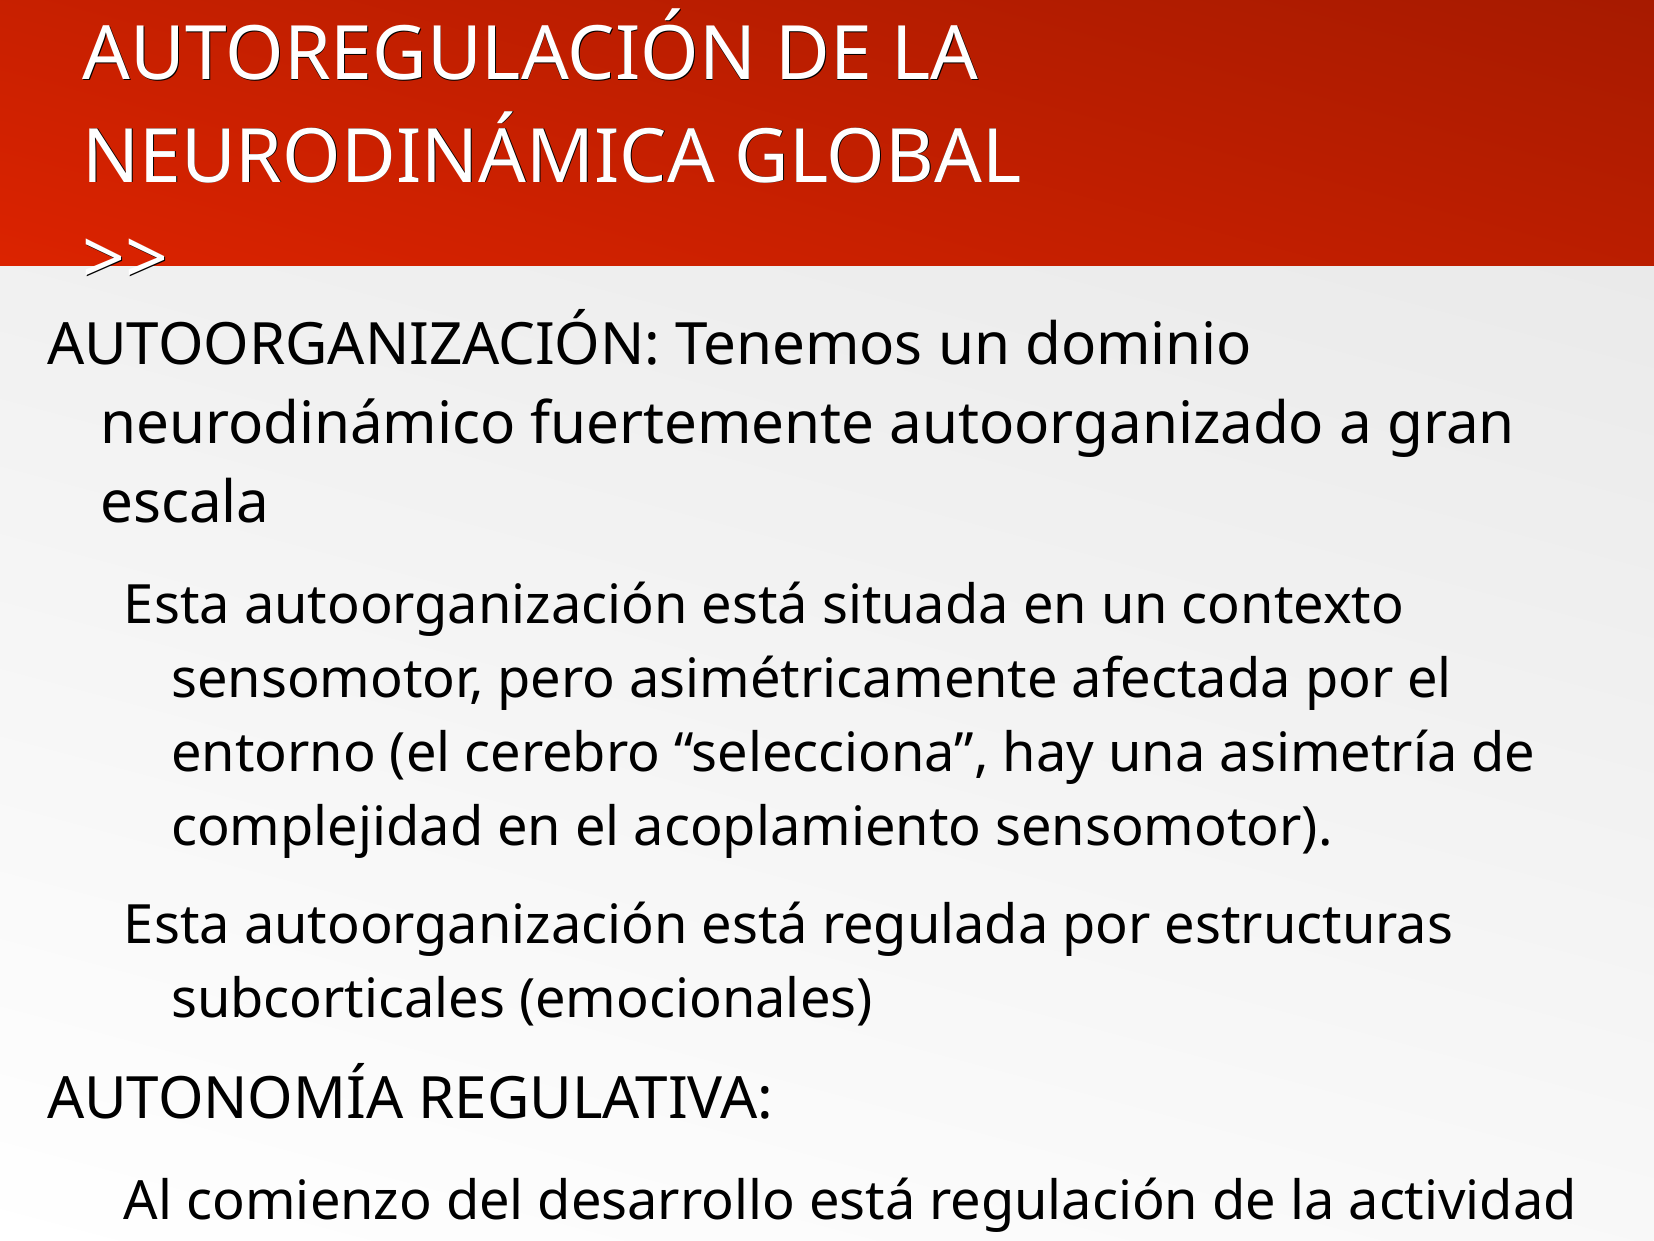

# AUTOREGULACIÓN DE LA NEURODINÁMICA GLOBAL >>
AUTOORGANIZACIÓN: Tenemos un dominio neurodinámico fuertemente autoorganizado a gran escala
Esta autoorganización está situada en un contexto sensomotor, pero asimétricamente afectada por el entorno (el cerebro “selecciona”, hay una asimetría de complejidad en el acoplamiento sensomotor).
Esta autoorganización está regulada por estructuras subcorticales (emocionales)
AUTONOMÍA REGULATIVA:
Al comienzo del desarrollo está regulación de la actividad cortical está guiada por un sistema innato de valores.
Pero según se complejiza la actividad cortical este sistema modulador es reclutado por el propio cortex para su propia autoregulación